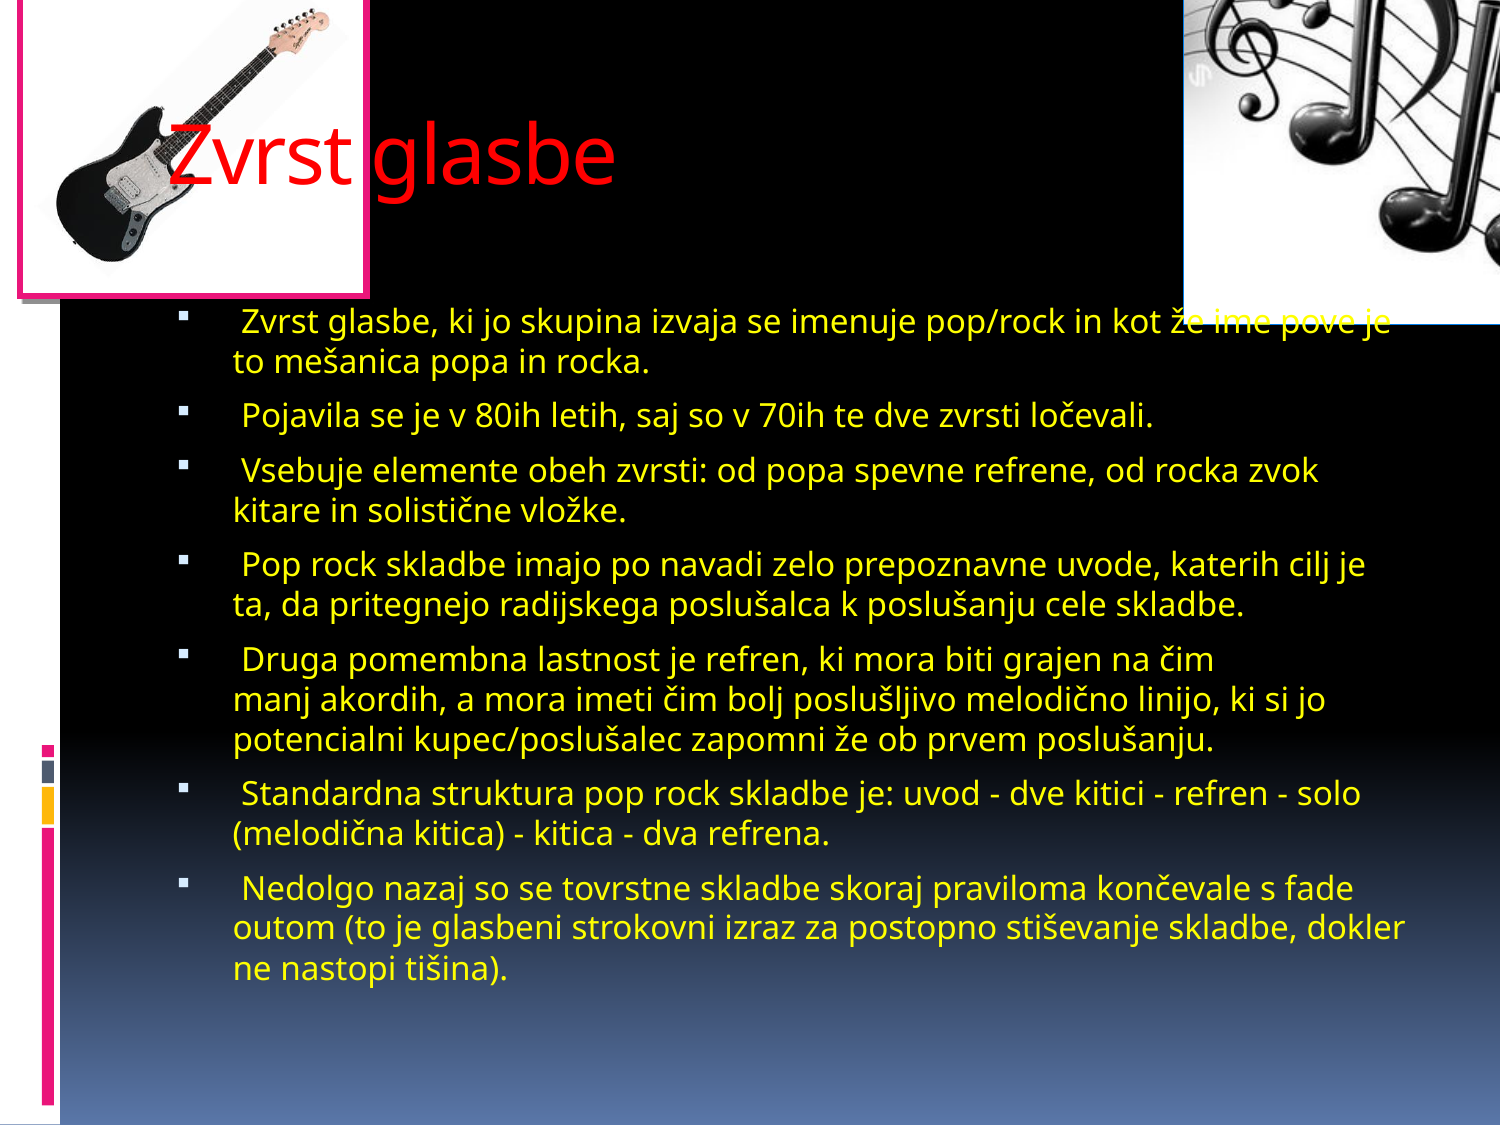

# Zvrst glasbe
 Zvrst glasbe, ki jo skupina izvaja se imenuje pop/rock in kot že ime pove je to mešanica popa in rocka.
 Pojavila se je v 80ih letih, saj so v 70ih te dve zvrsti ločevali.
 Vsebuje elemente obeh zvrsti: od popa spevne refrene, od rocka zvok kitare in solistične vložke.
 Pop rock skladbe imajo po navadi zelo prepoznavne uvode, katerih cilj je ta, da pritegnejo radijskega poslušalca k poslušanju cele skladbe.
 Druga pomembna lastnost je refren, ki mora biti grajen na čim manj akordih, a mora imeti čim bolj poslušljivo melodično linijo, ki si jo potencialni kupec/poslušalec zapomni že ob prvem poslušanju.
 Standardna struktura pop rock skladbe je: uvod - dve kitici - refren - solo (melodična kitica) - kitica - dva refrena.
 Nedolgo nazaj so se tovrstne skladbe skoraj praviloma končevale s fade outom (to je glasbeni strokovni izraz za postopno stiševanje skladbe, dokler ne nastopi tišina).